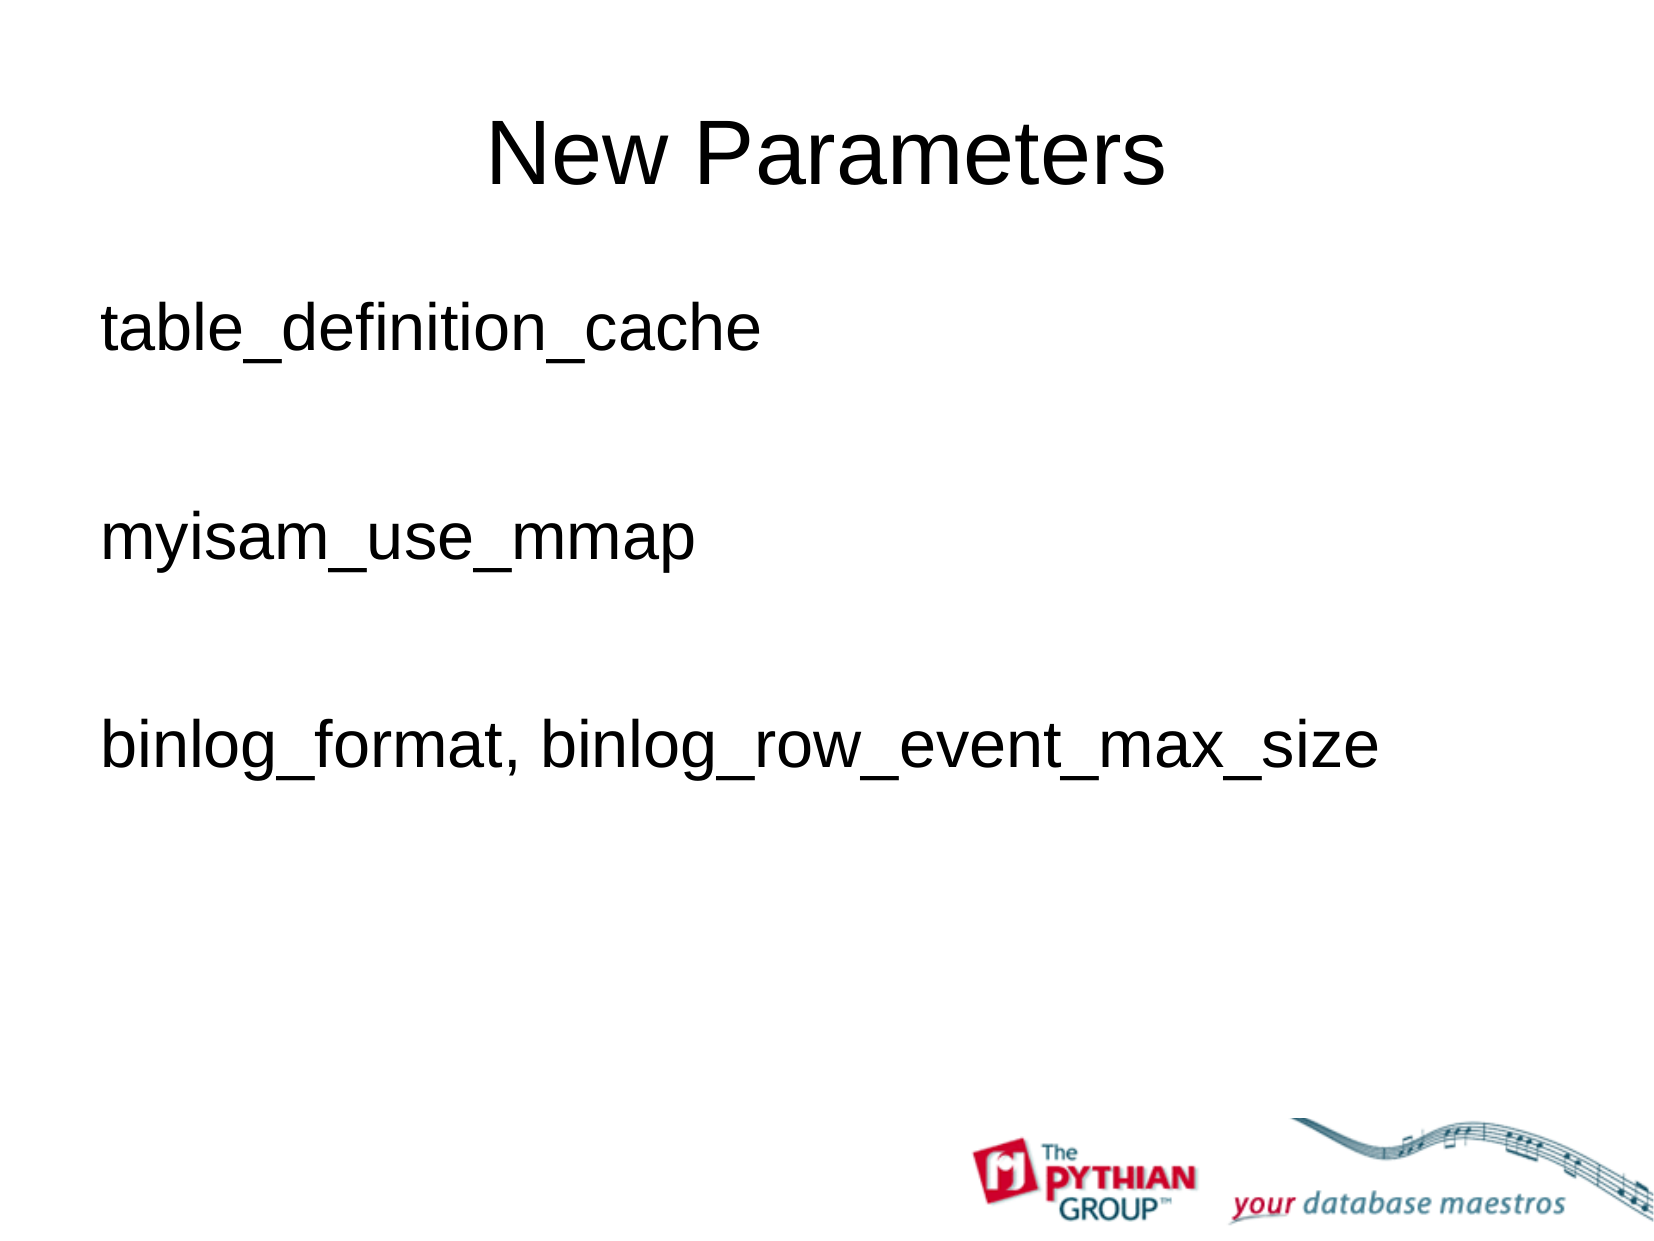

# New Parameters
table_definition_cache
myisam_use_mmap
binlog_format, binlog_row_event_max_size